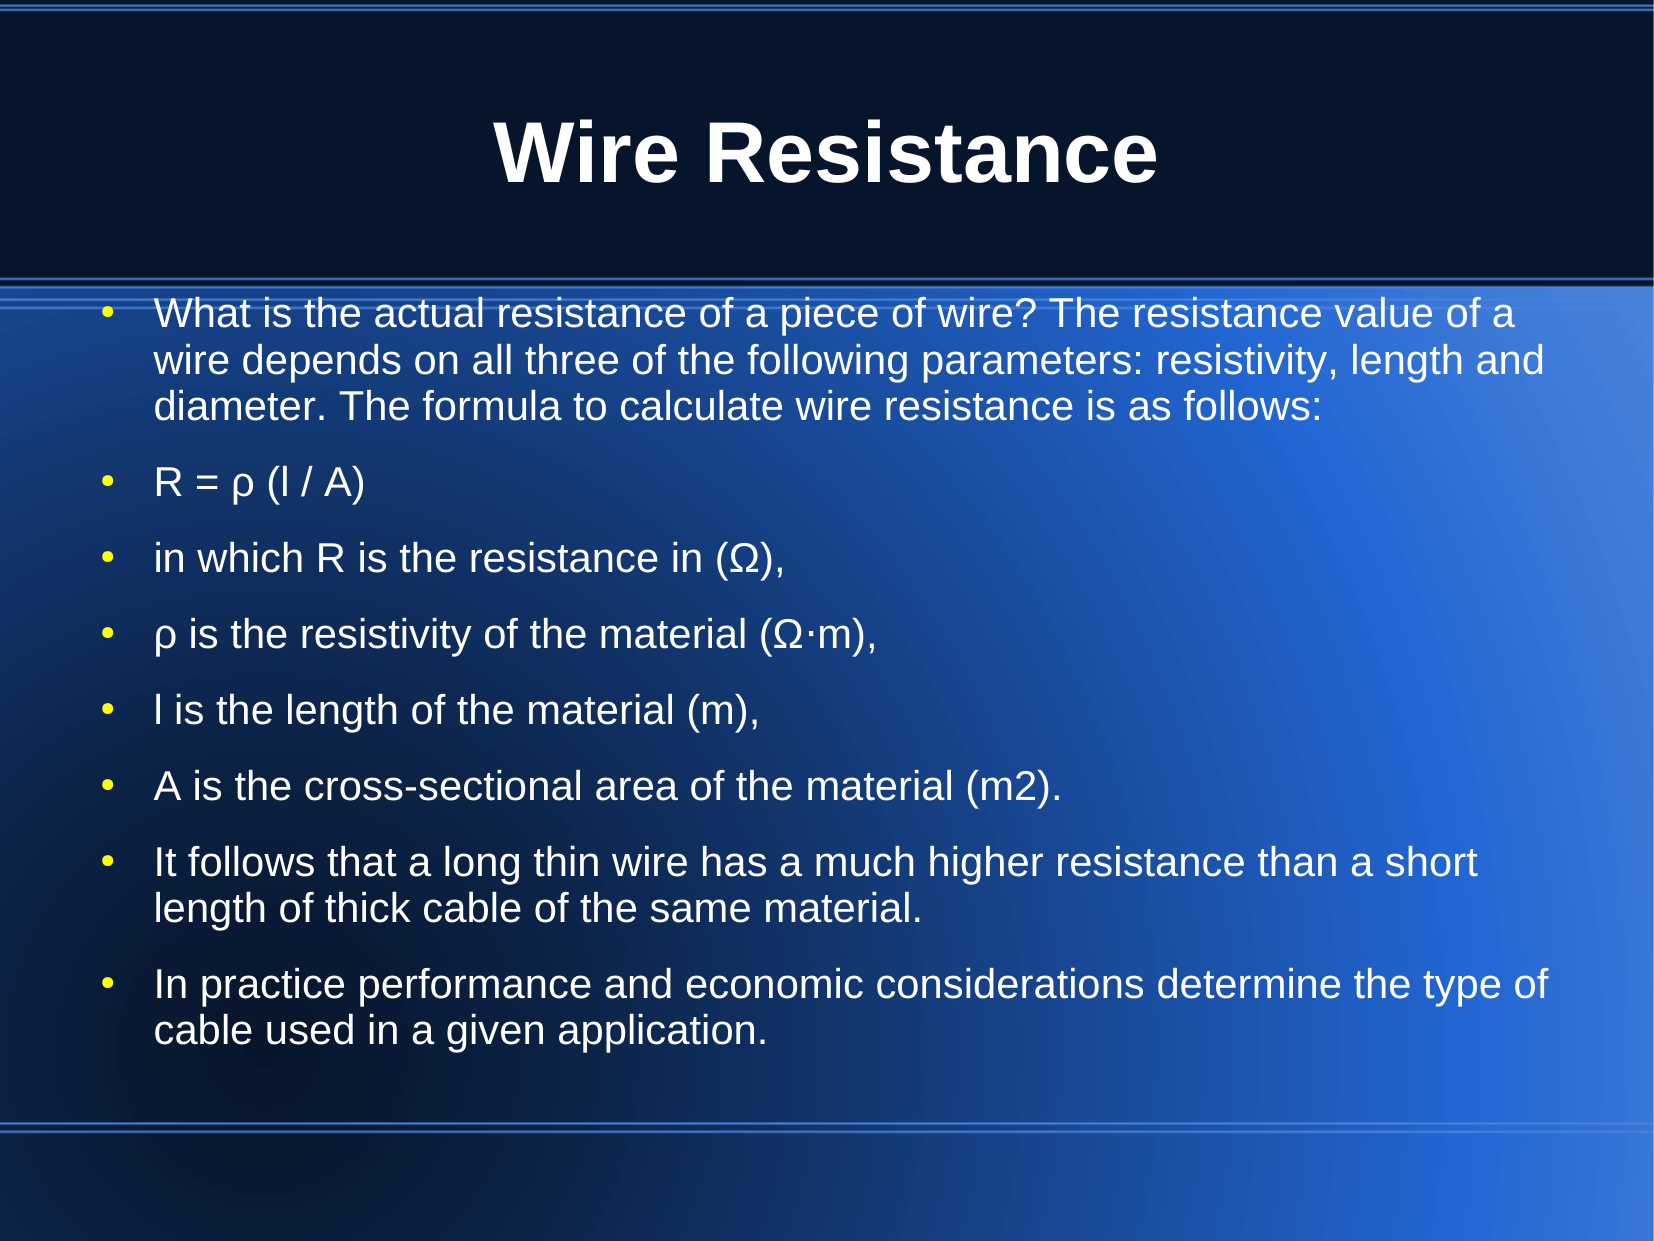

# Wire Resistance
What is the actual resistance of a piece of wire? The resistance value of a wire depends on all three of the following parameters: resistivity, length and diameter. The formula to calculate wire resistance is as follows:
R = ρ (l / A)
in which R is the resistance in (Ω),
ρ is the resistivity of the material (Ω⋅m),
l is the length of the material (m),
A is the cross-sectional area of the material (m2).
It follows that a long thin wire has a much higher resistance than a short length of thick cable of the same material.
In practice performance and economic considerations determine the type of cable used in a given application.